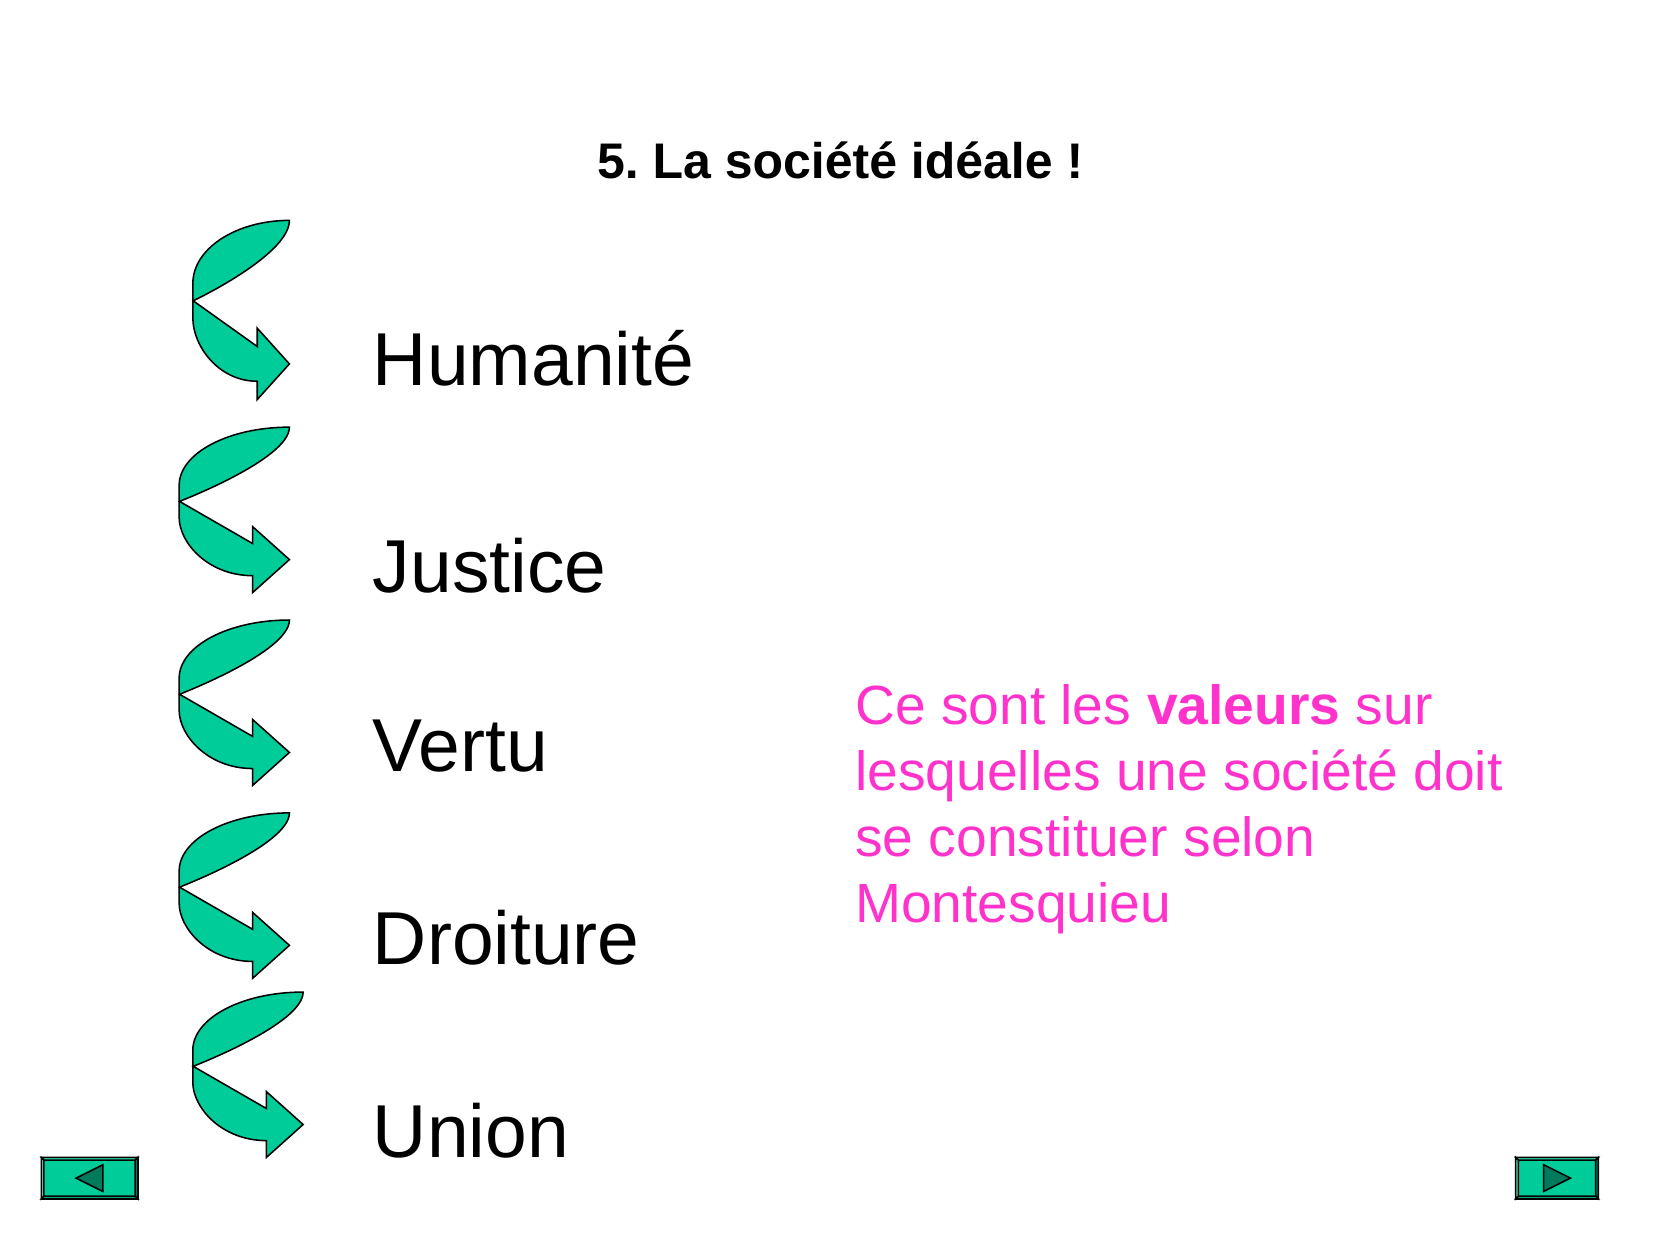

# 5. La société idéale !
Humanité
Justice
Ce sont les valeurs sur lesquelles une société doit se constituer selon Montesquieu
Vertu
Droiture
Union